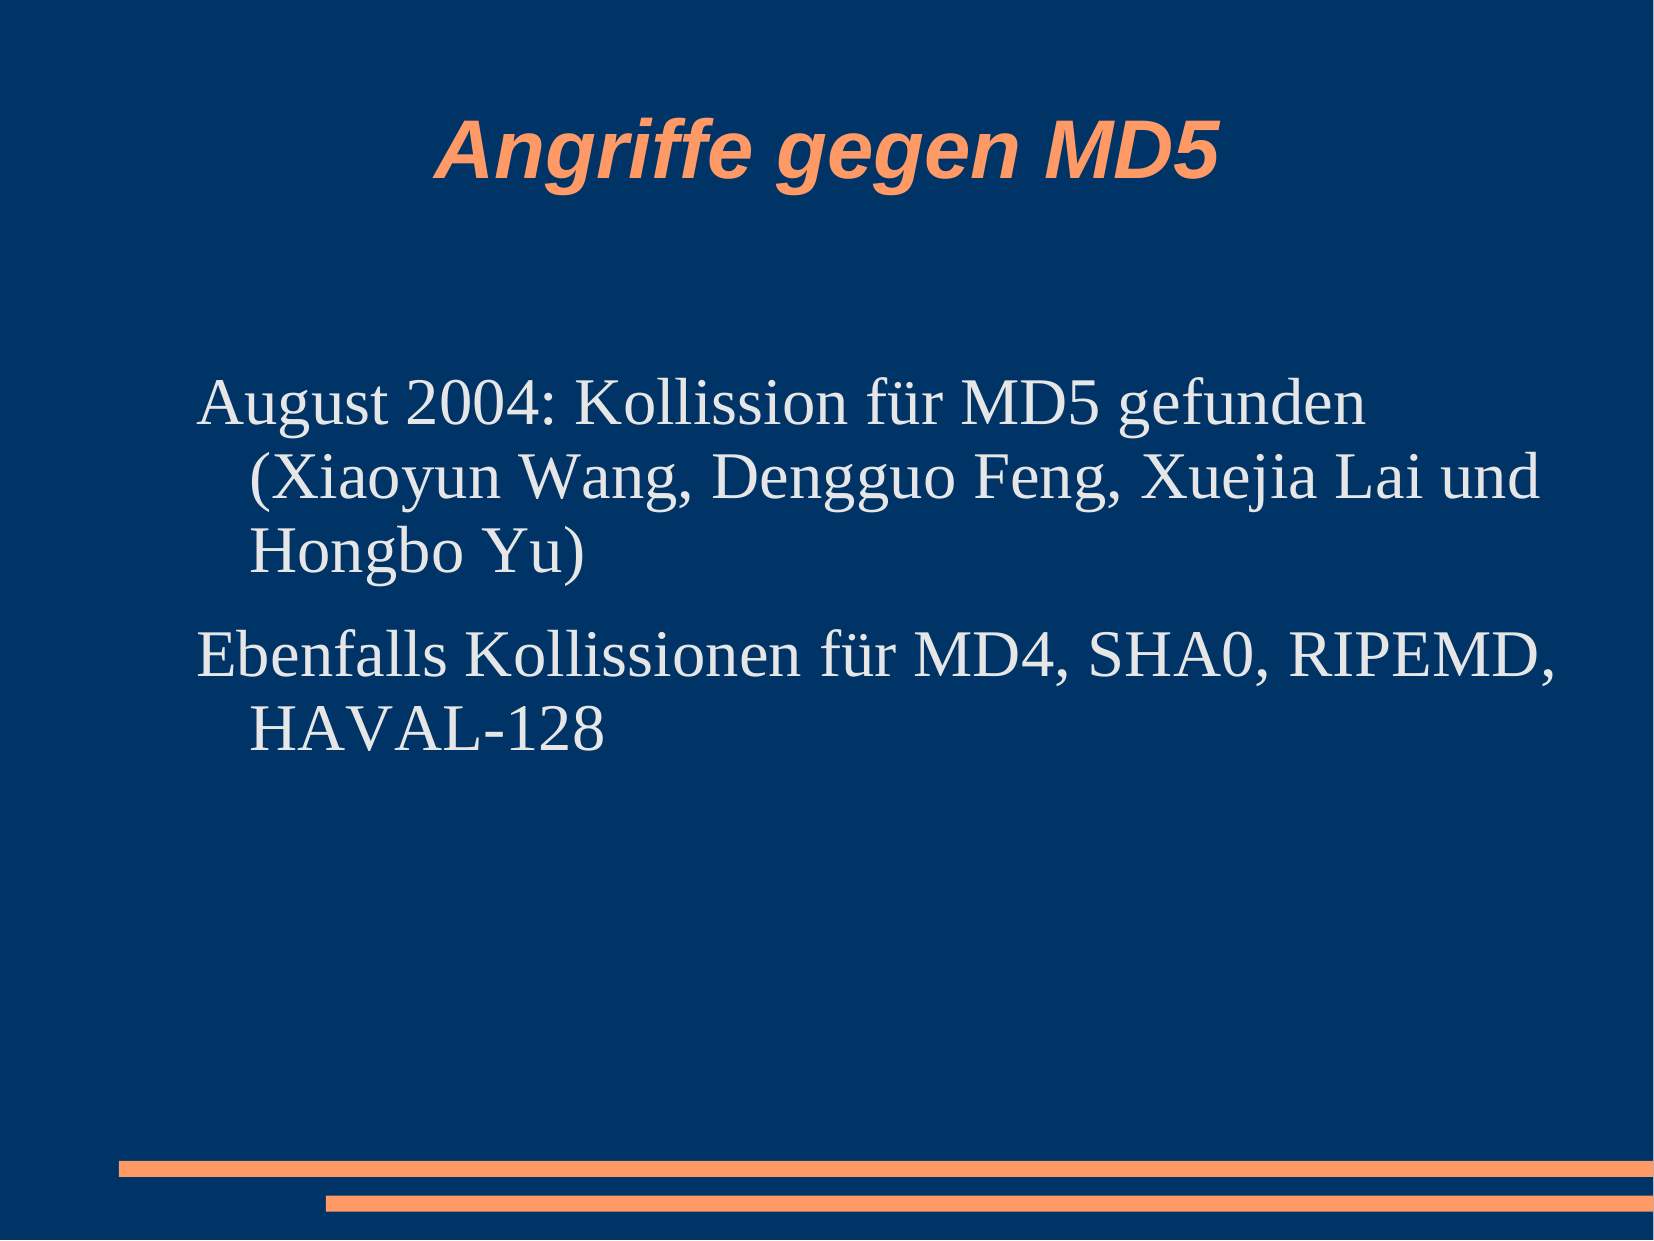

# Angriffe gegen MD5
August 2004: Kollission für MD5 gefunden (Xiaoyun Wang, Dengguo Feng, Xuejia Lai und Hongbo Yu)
Ebenfalls Kollissionen für MD4, SHA0, RIPEMD, HAVAL-128